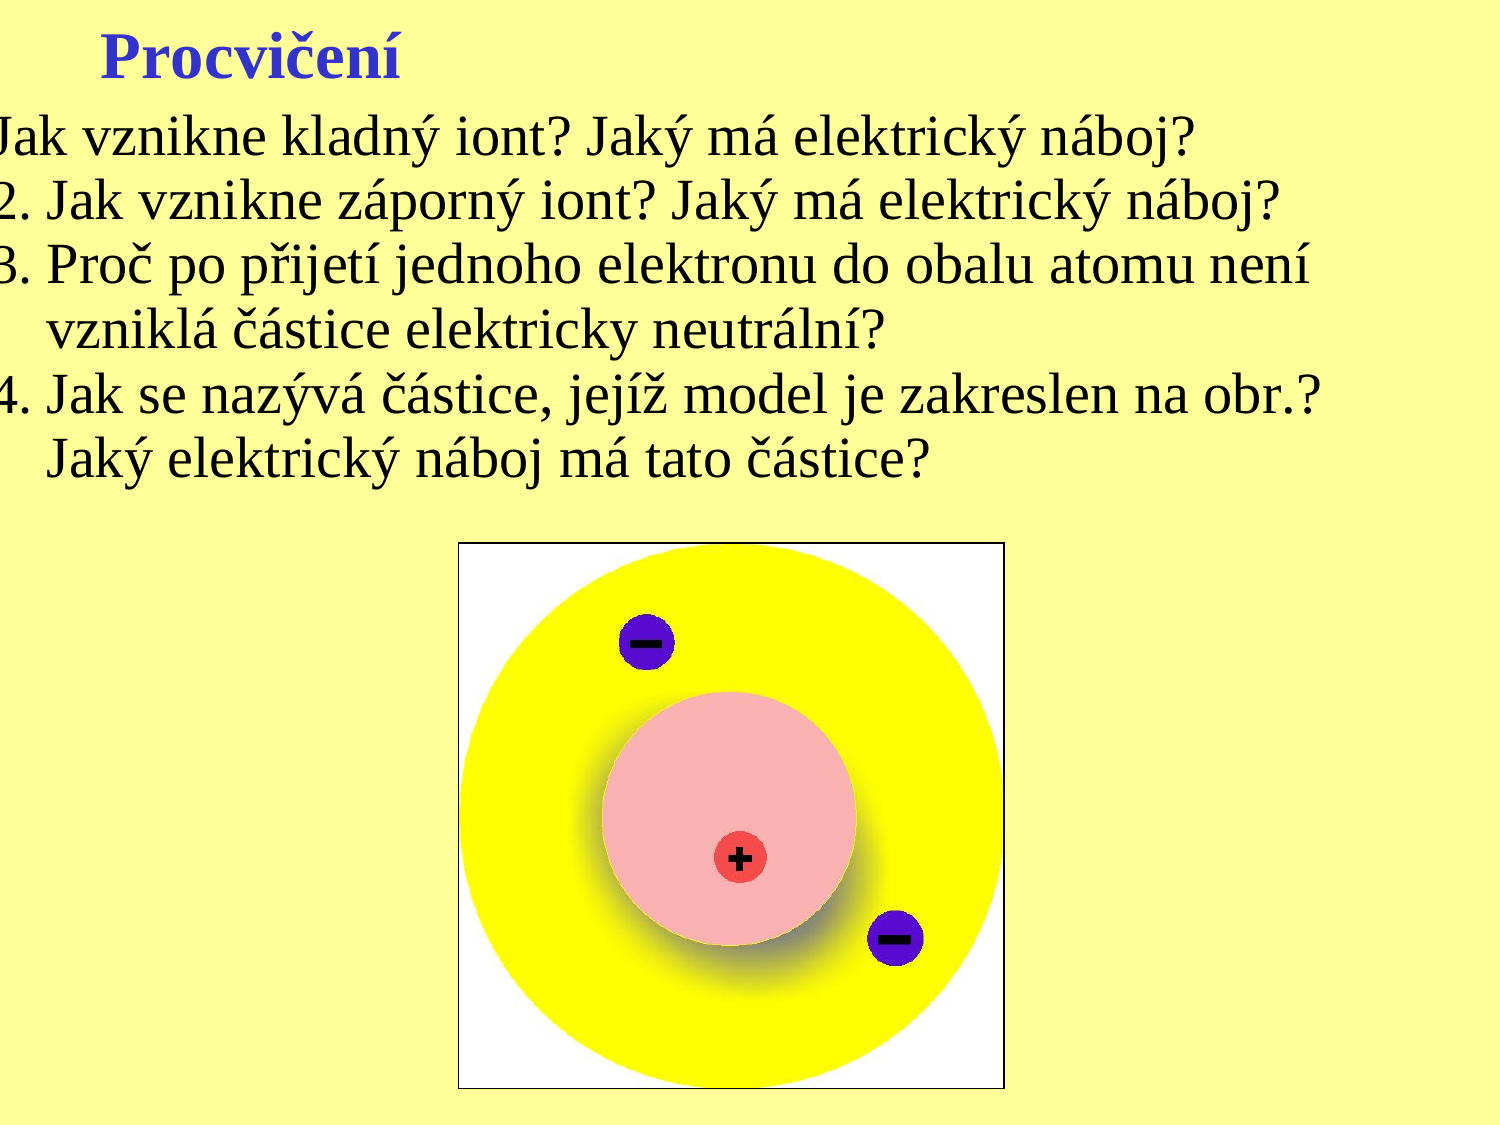

Procvičení
Jak vznikne kladný iont? Jaký má elektrický náboj?
2. Jak vznikne záporný iont? Jaký má elektrický náboj?
3. Proč po přijetí jednoho elektronu do obalu atomu není
 vzniklá částice elektricky neutrální?
4. Jak se nazývá částice, jejíž model je zakreslen na obr.?
 Jaký elektrický náboj má tato částice?